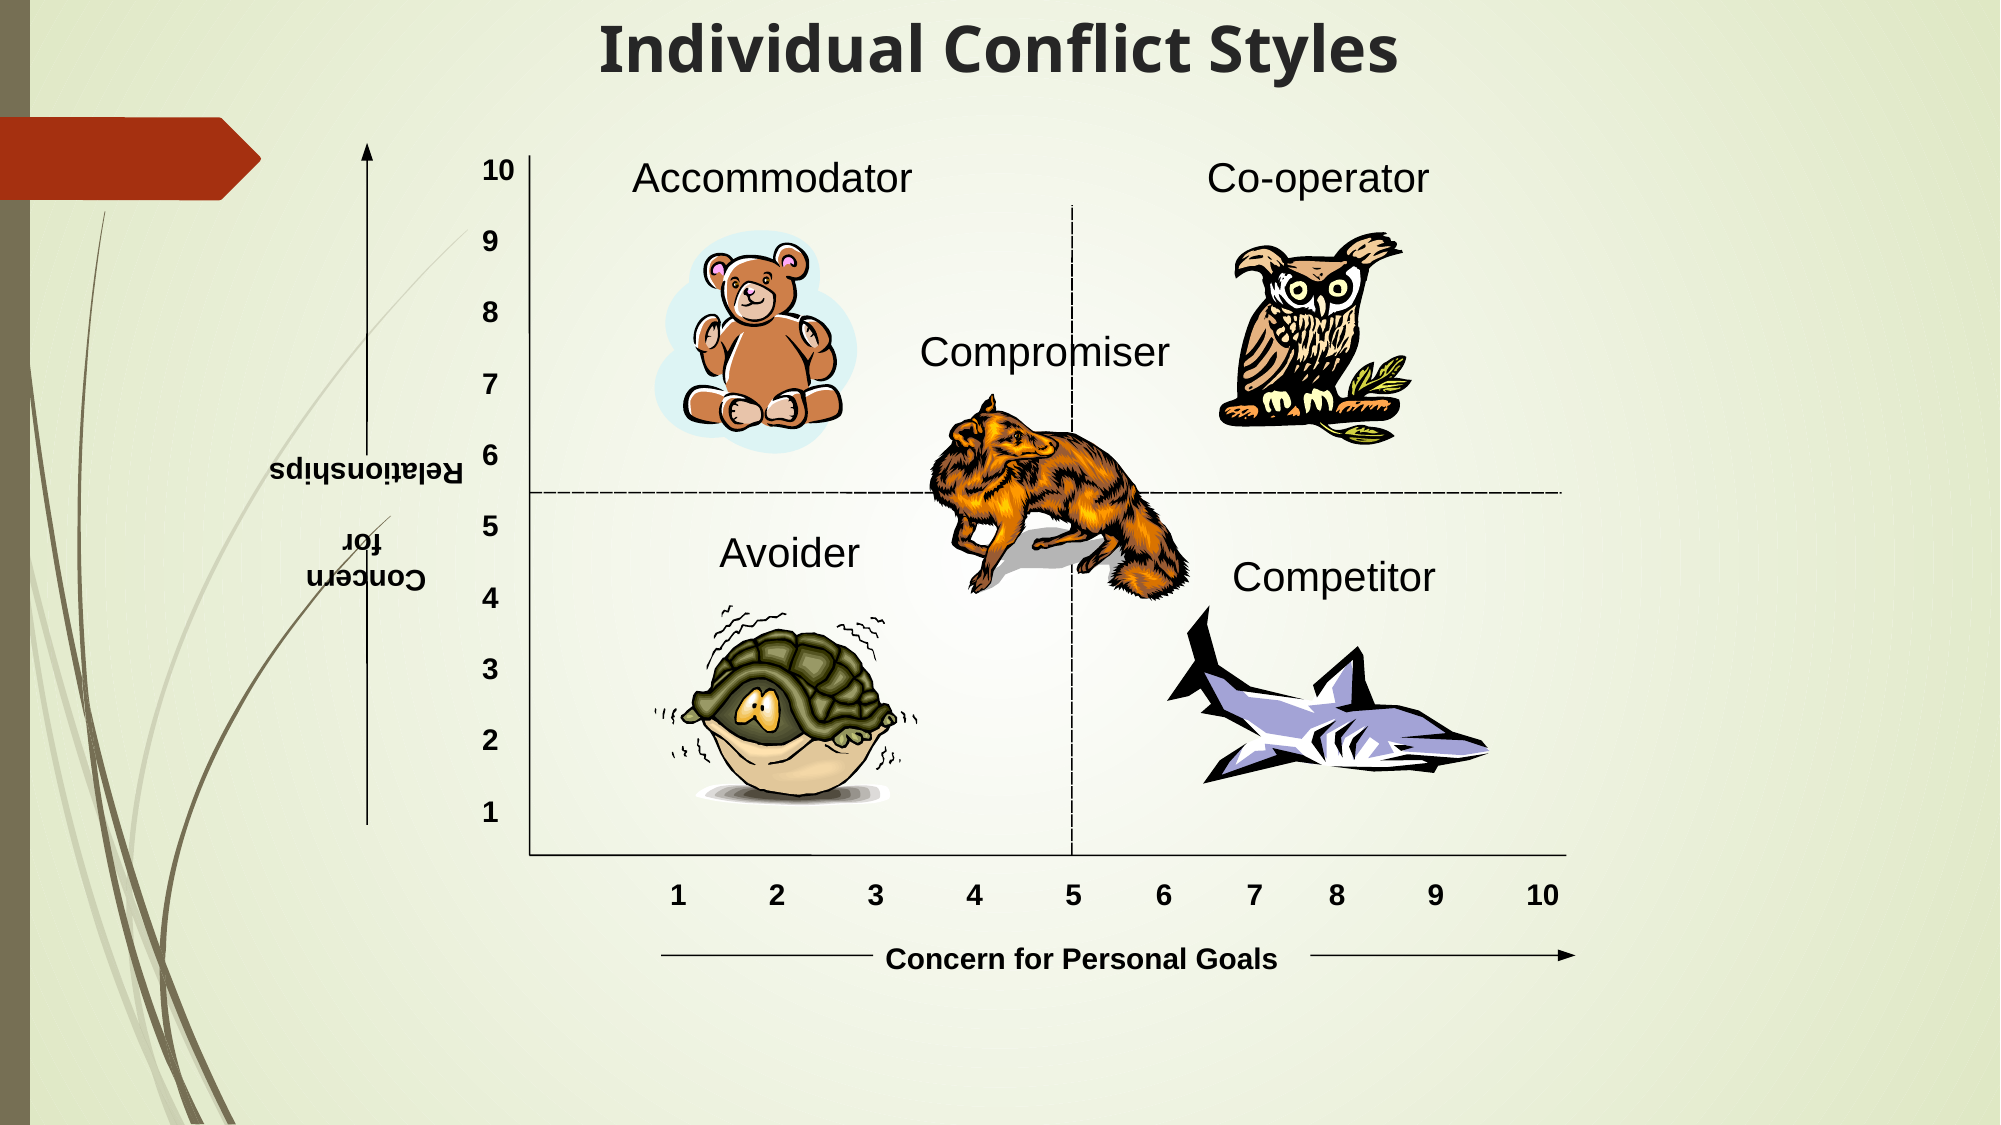

# Individual Conflict Styles
10
9
8
7
6
5
4
3
2
1
Accommodator
Co-operator
Compromiser
Concern
 for
 Relationships
Avoider
Competitor
1 2 3 4 5 6 7 8 9 10
Concern for Personal Goals